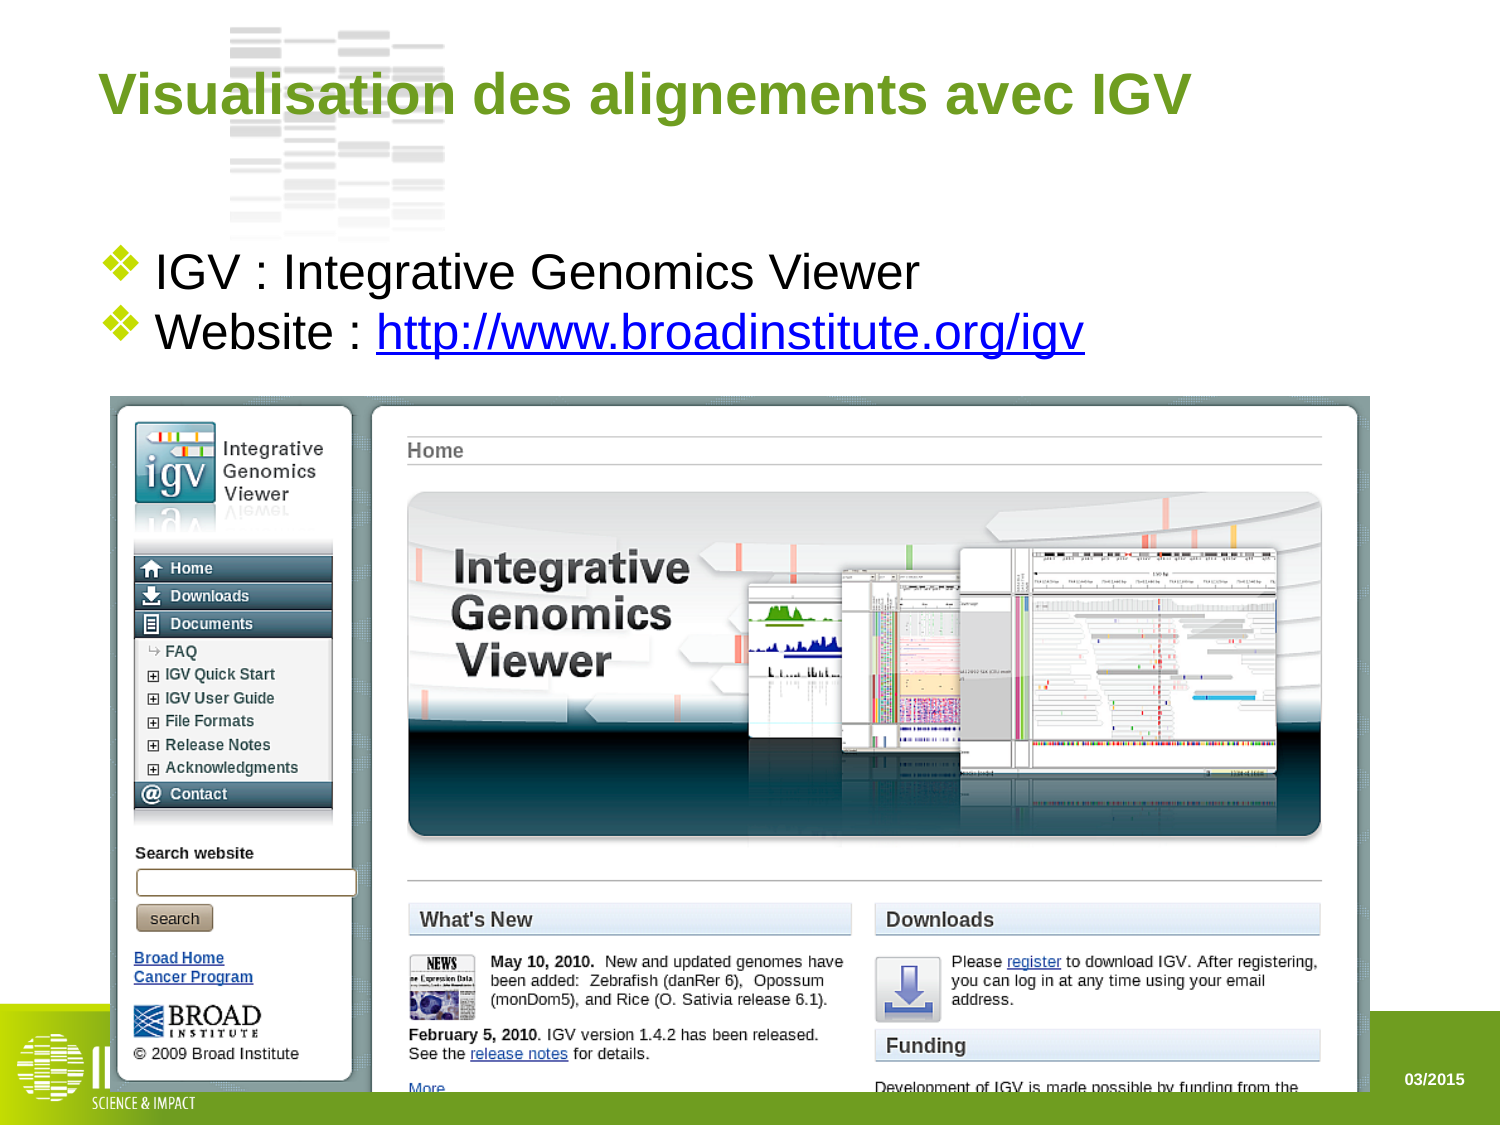

# Visualisation des alignements avec IGV
IGV : Integrative Genomics Viewer
Website : http://www.broadinstitute.org/igv